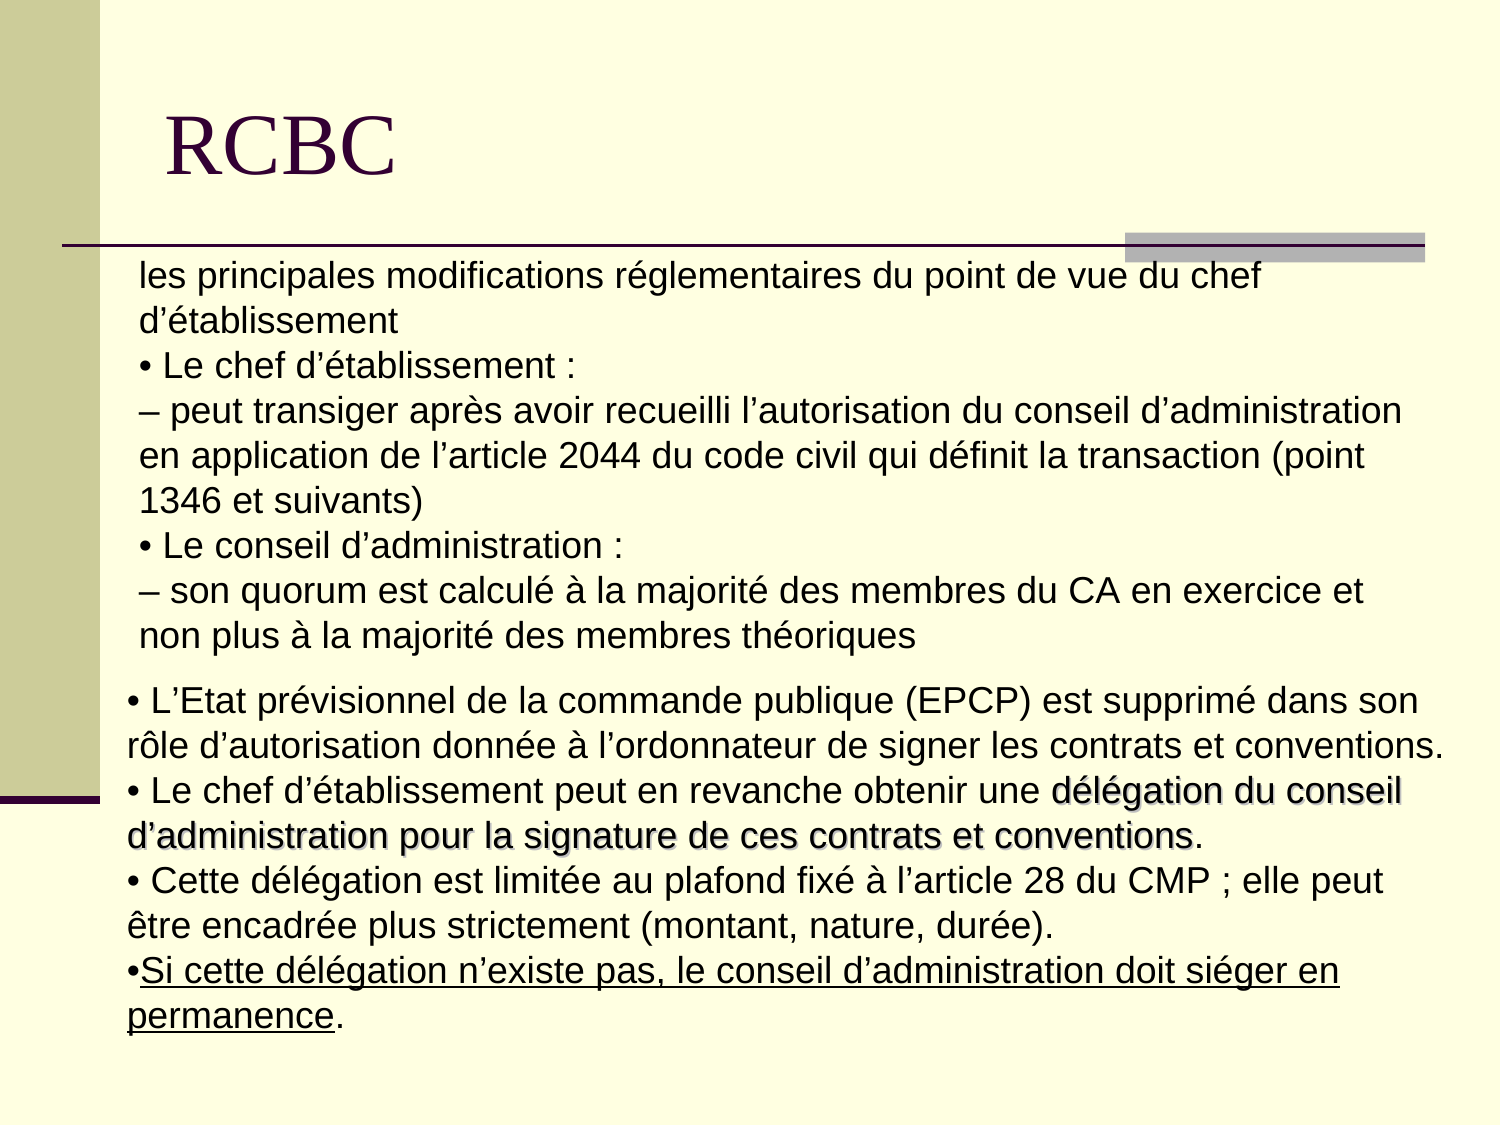

# RCBC
les principales modifications réglementaires du point de vue du chef d’établissement
• Le chef d’établissement :
– peut transiger après avoir recueilli l’autorisation du conseil d’administration en application de l’article 2044 du code civil qui définit la transaction (point 1346 et suivants)
• Le conseil d’administration :
– son quorum est calculé à la majorité des membres du CA en exercice et non plus à la majorité des membres théoriques
• L’Etat prévisionnel de la commande publique (EPCP) est supprimé dans son rôle d’autorisation donnée à l’ordonnateur de signer les contrats et conventions.
• Le chef d’établissement peut en revanche obtenir une délégation du conseil d’administration pour la signature de ces contrats et conventions.
• Cette délégation est limitée au plafond fixé à l’article 28 du CMP ; elle peut être encadrée plus strictement (montant, nature, durée).
•Si cette délégation n’existe pas, le conseil d’administration doit siéger en permanence.